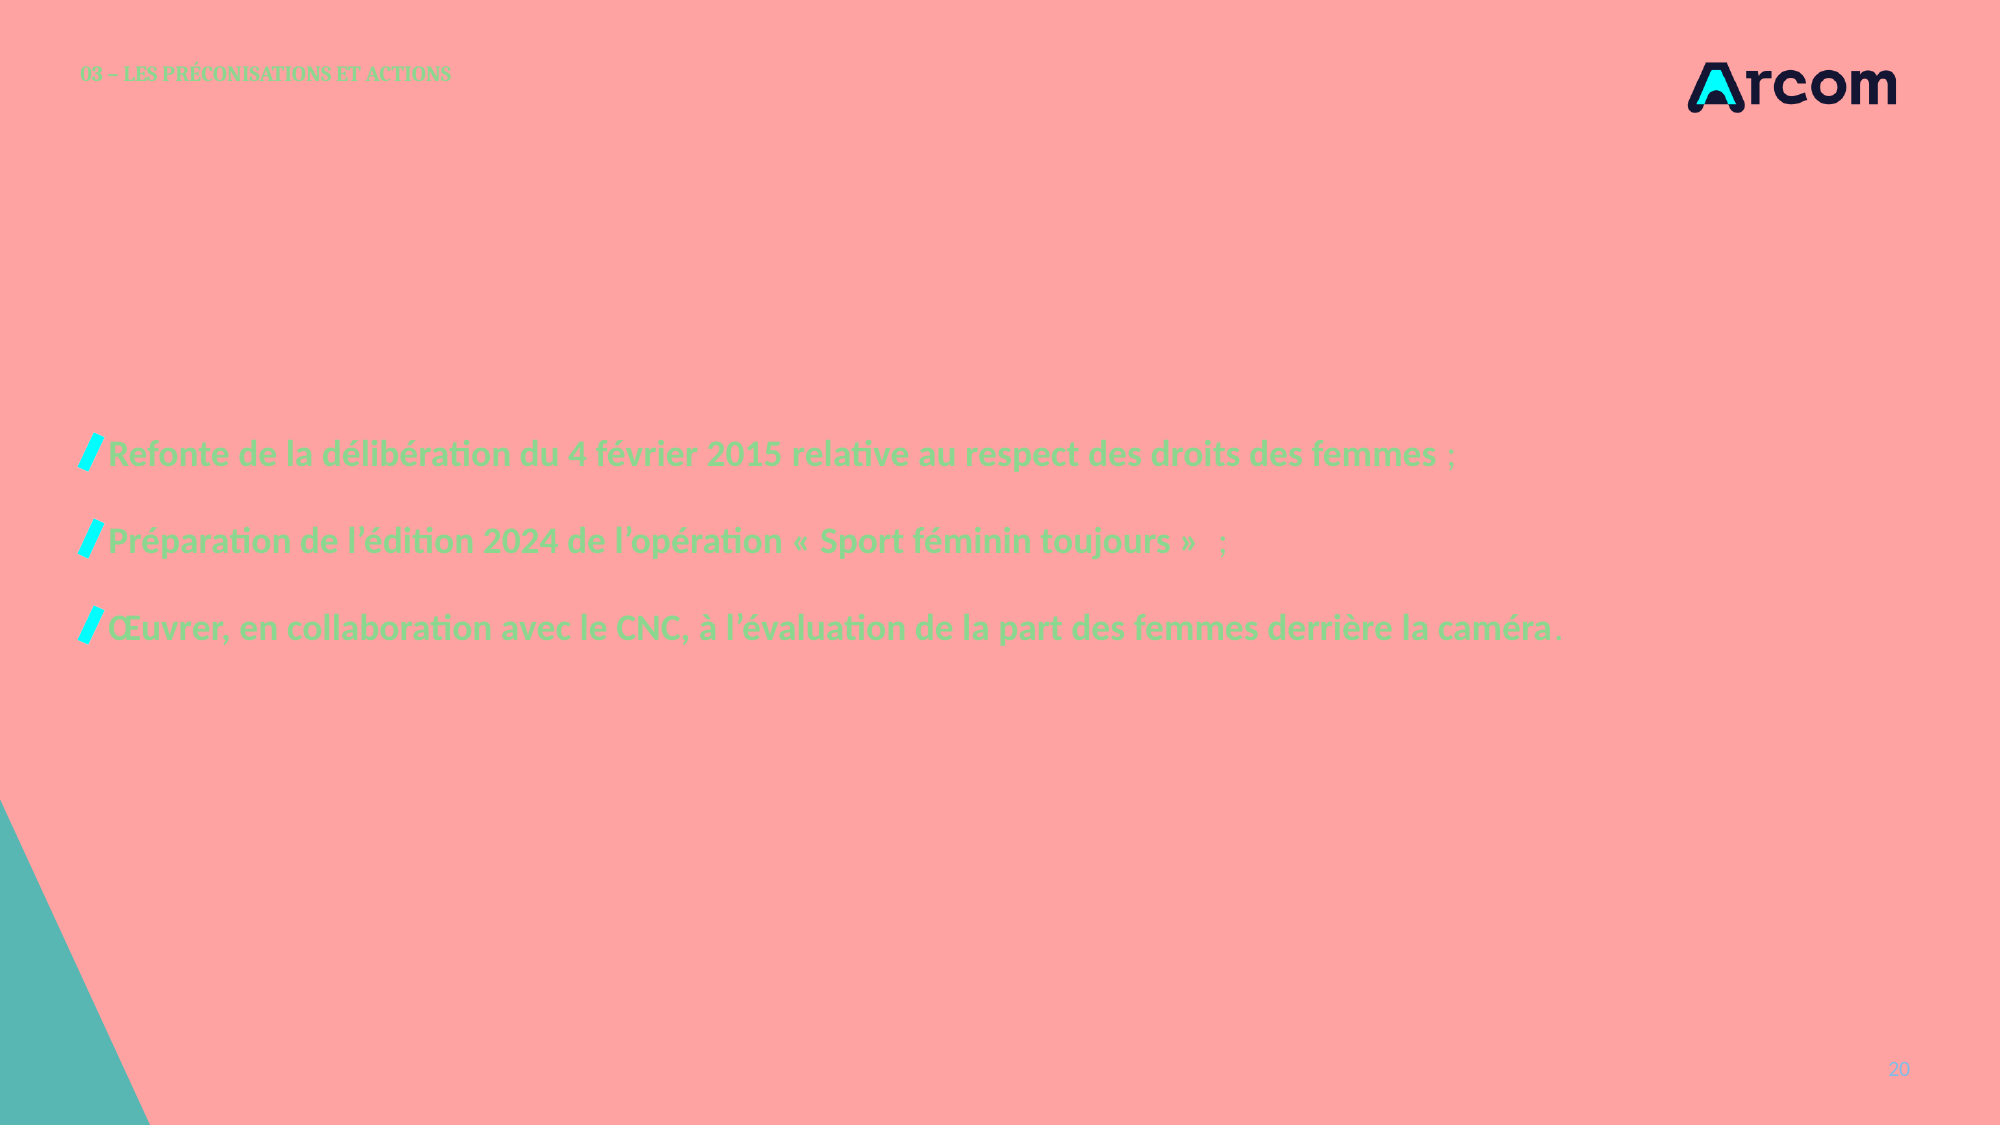

03 – LES Préconisations et actions
# Refonte de la délibération du 4 février 2015 relative au respect des droits des femmes ;
Préparation de l’édition 2024 de l’opération « Sport féminin toujours » ;
Œuvrer, en collaboration avec le CNC, à l’évaluation de la part des femmes derrière la caméra.